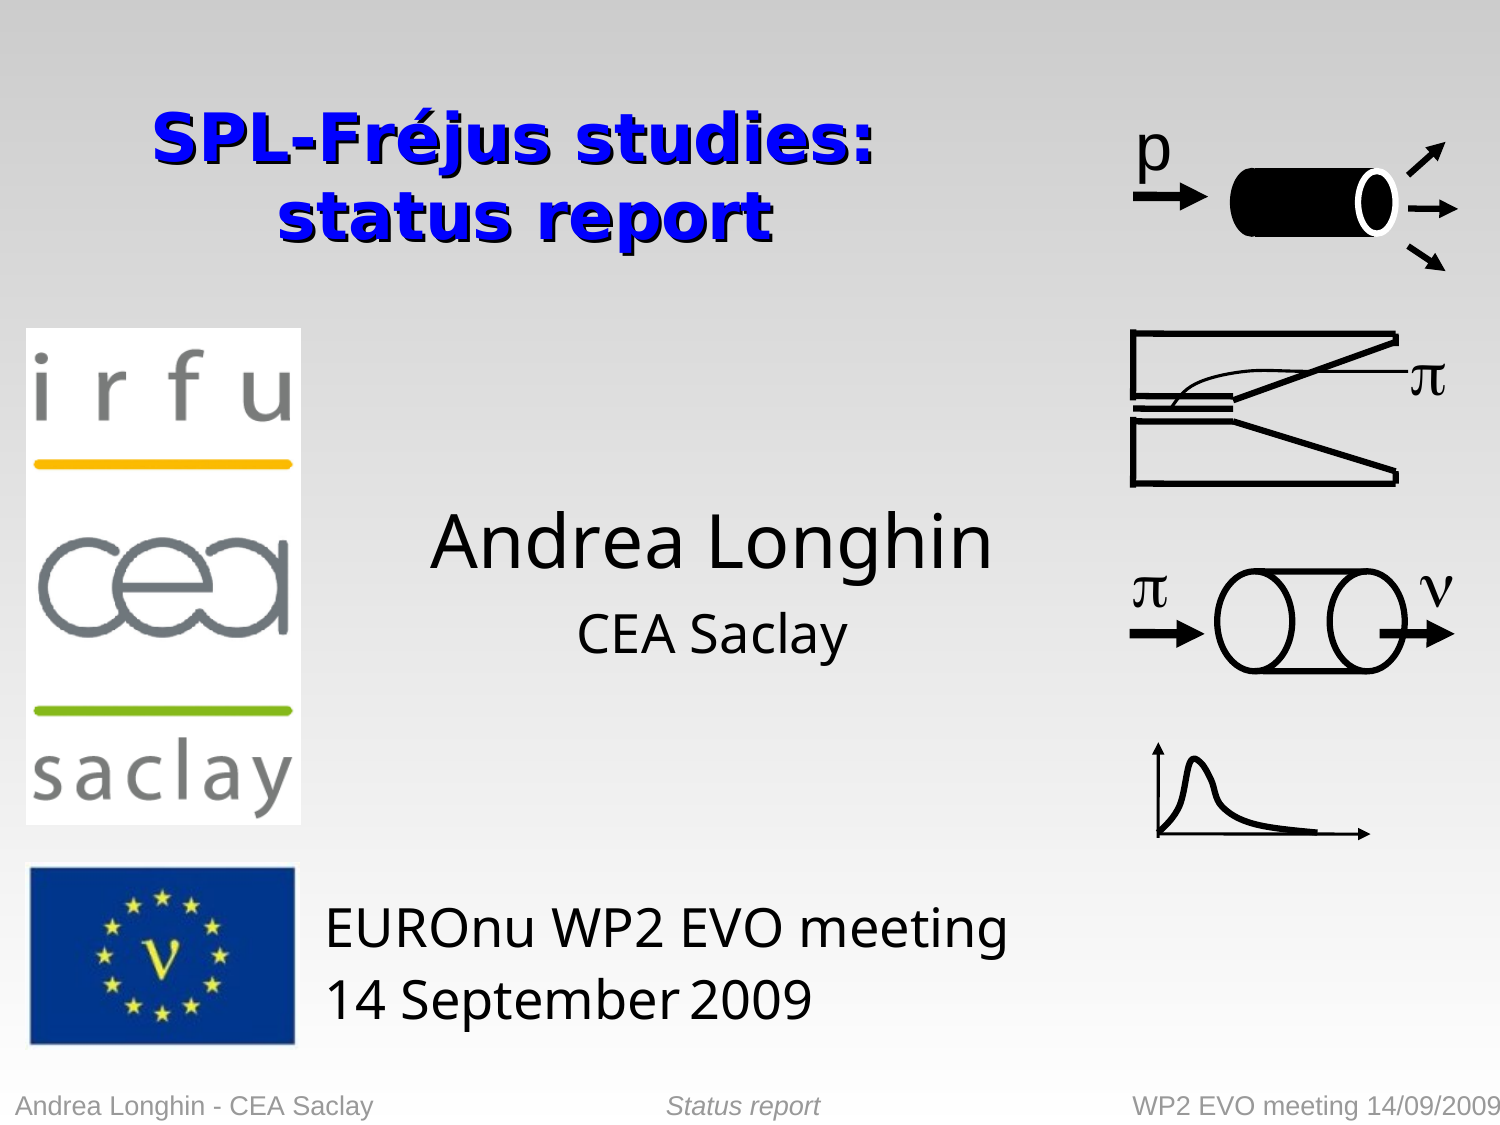

# SPL-Fréjus studies: status report
p

Andrea Longhin
CEA Saclay


EUROnu WP2 EVO meeting
14 September 2009